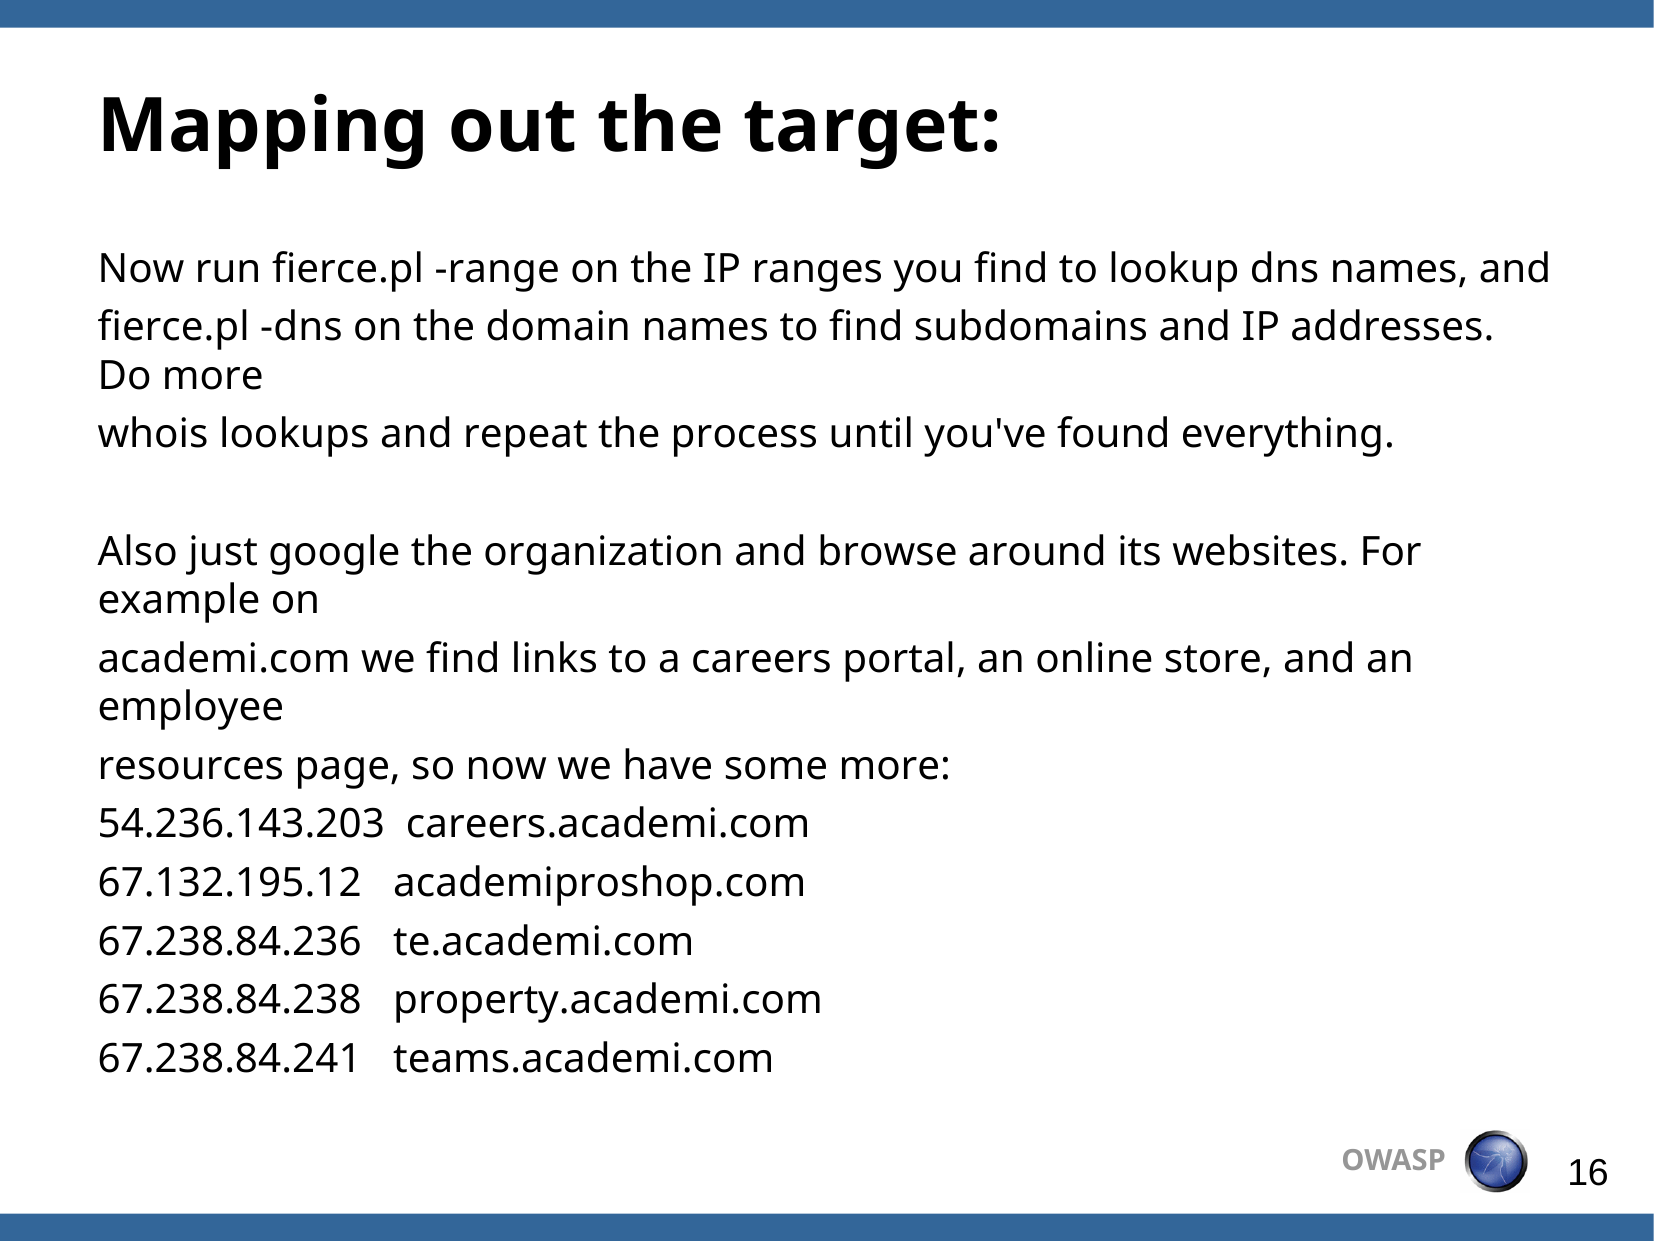

# Mapping out the target:
Now run fierce.pl -range on the IP ranges you find to lookup dns names, and
fierce.pl -dns on the domain names to find subdomains and IP addresses. Do more
whois lookups and repeat the process until you've found everything.
Also just google the organization and browse around its websites. For example on
academi.com we find links to a careers portal, an online store, and an employee
resources page, so now we have some more:
54.236.143.203 careers.academi.com
67.132.195.12 academiproshop.com
67.238.84.236 te.academi.com
67.238.84.238 property.academi.com
67.238.84.241 teams.academi.com
16